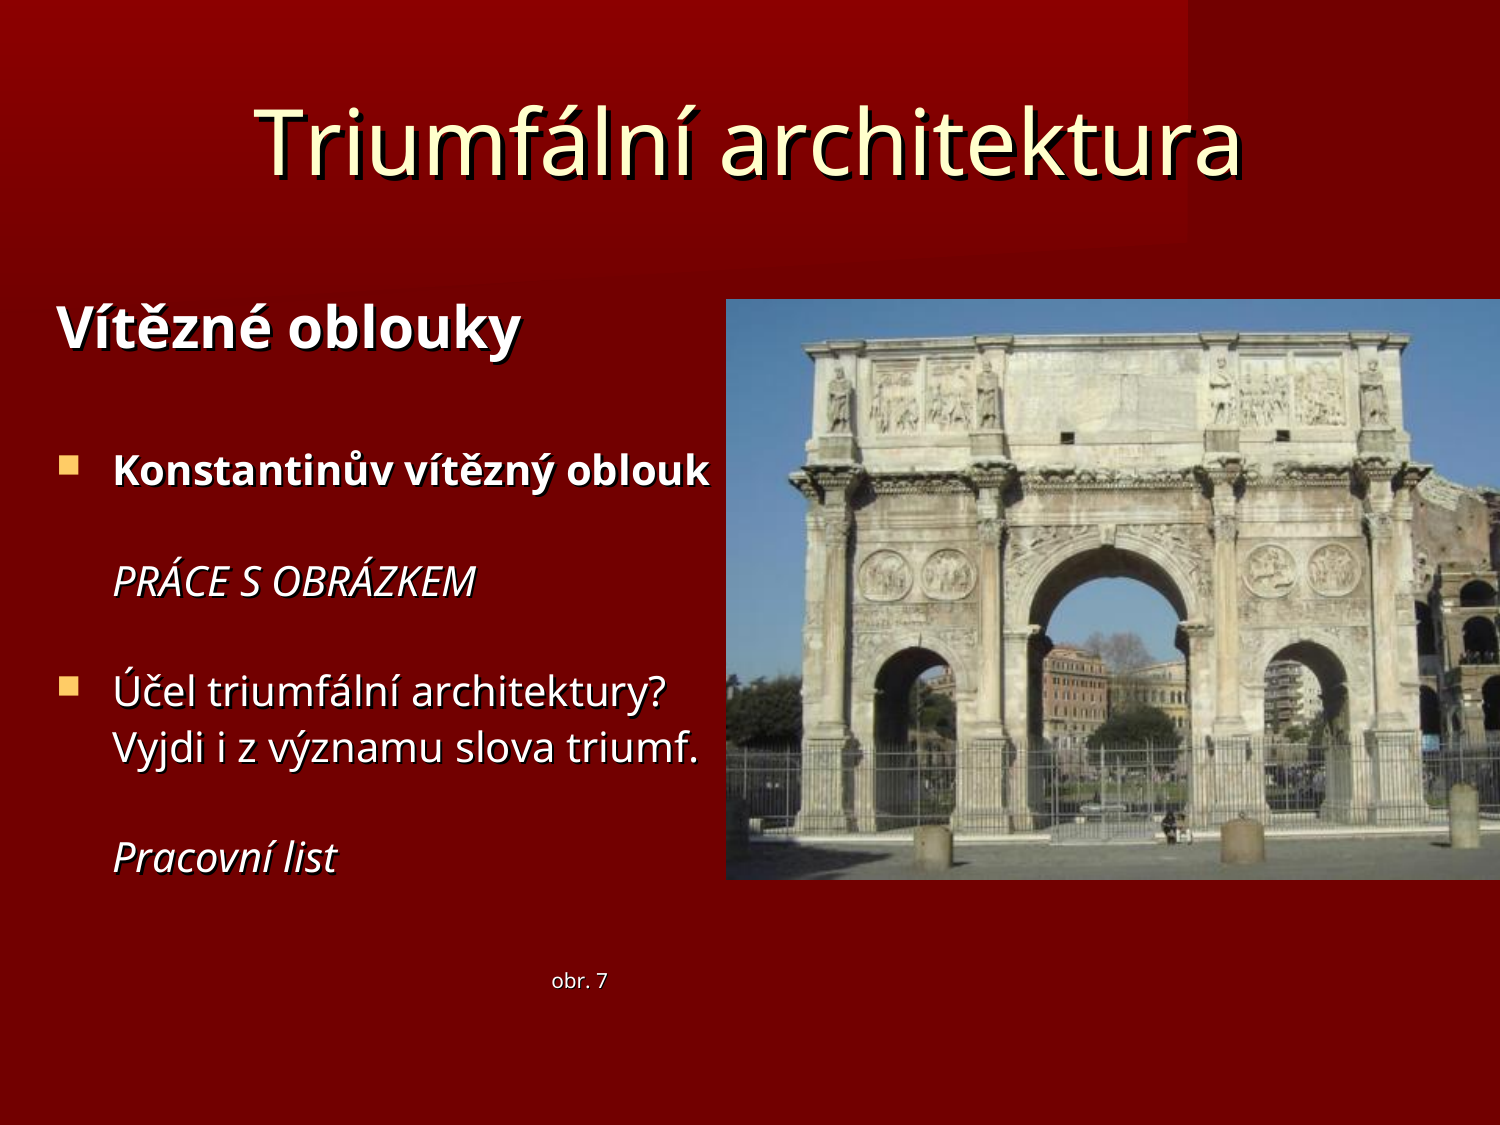

# Triumfální architektura
Vítězné oblouky
Konstantinův vítězný oblouk
	PRÁCE S OBRÁZKEM
Účel triumfální architektury?
	Vyjdi i z významu slova triumf.
	Pracovní list
 obr. 7